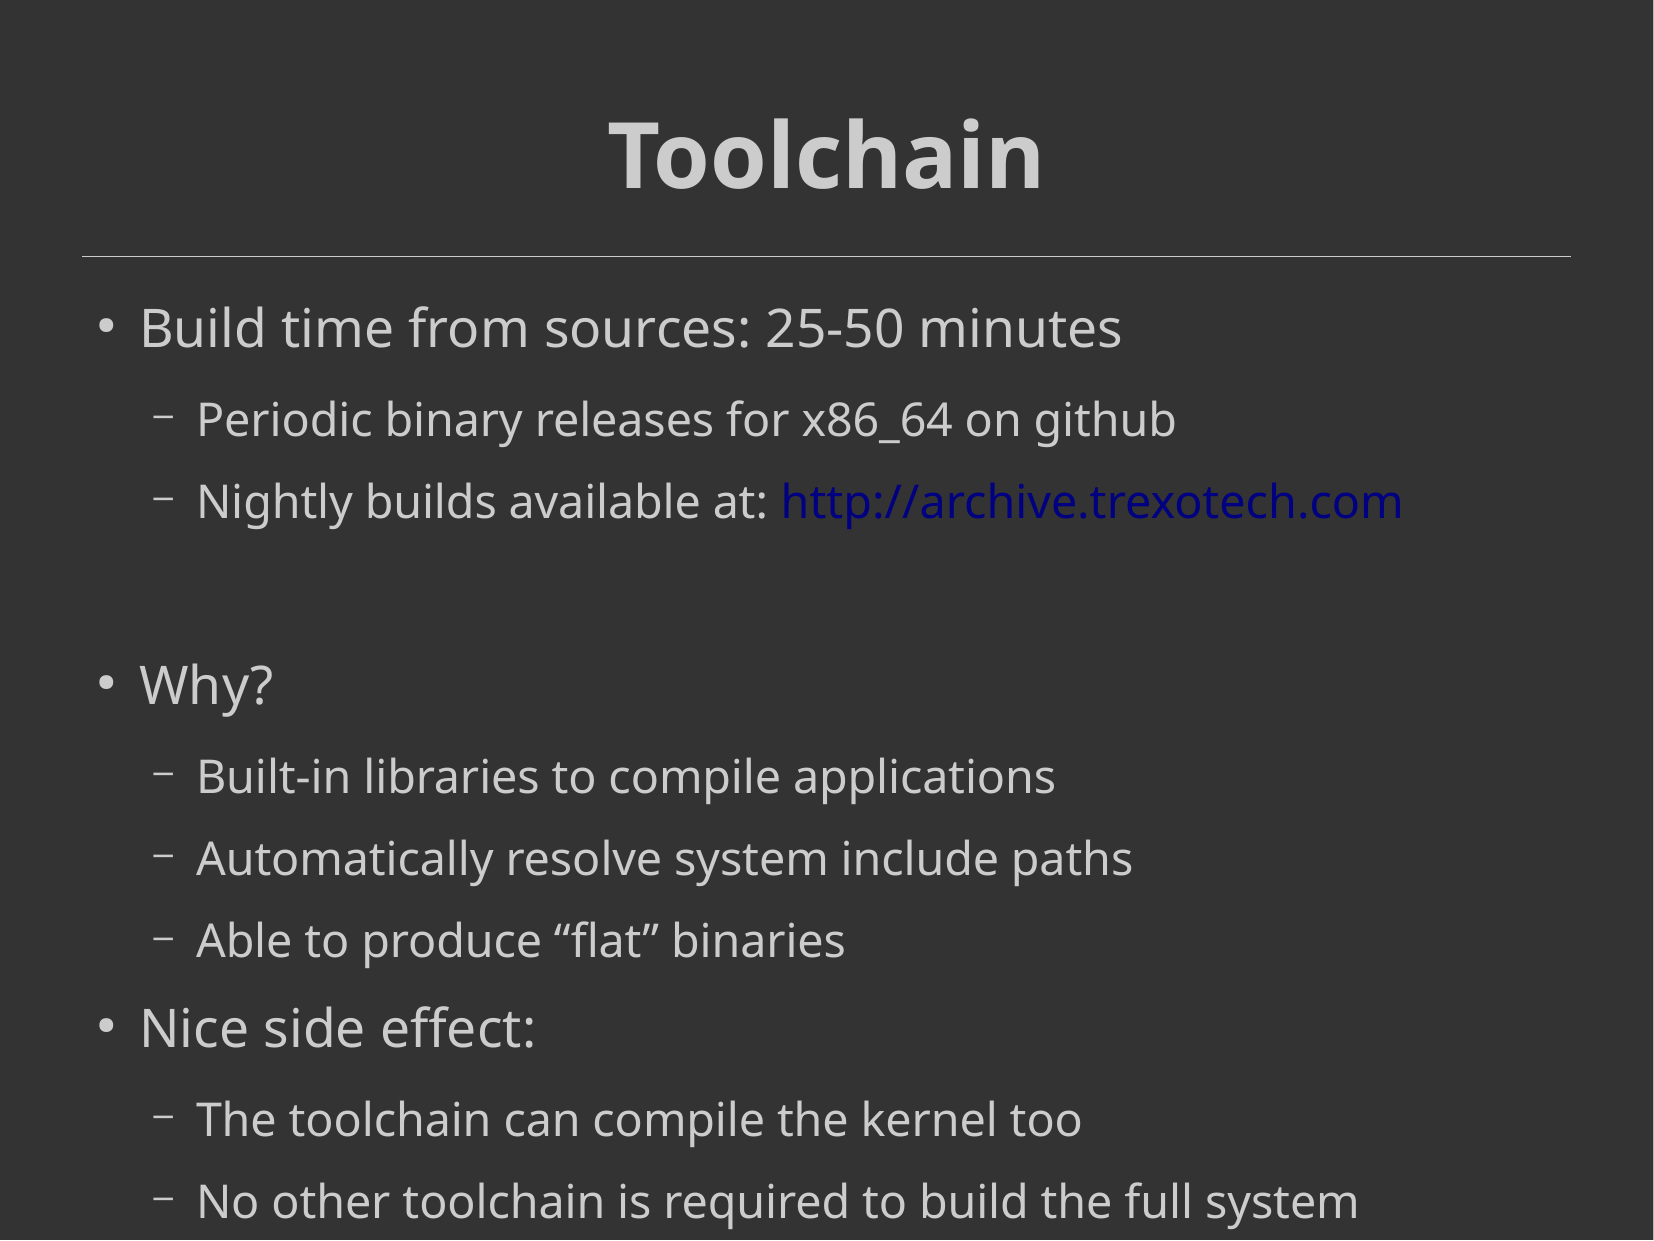

# Toolchain
Build time from sources: 25-50 minutes
Periodic binary releases for x86_64 on github
Nightly builds available at: http://archive.trexotech.com
Why?
Built-in libraries to compile applications
Automatically resolve system include paths
Able to produce “flat” binaries
Nice side effect:
The toolchain can compile the kernel too
No other toolchain is required to build the full system